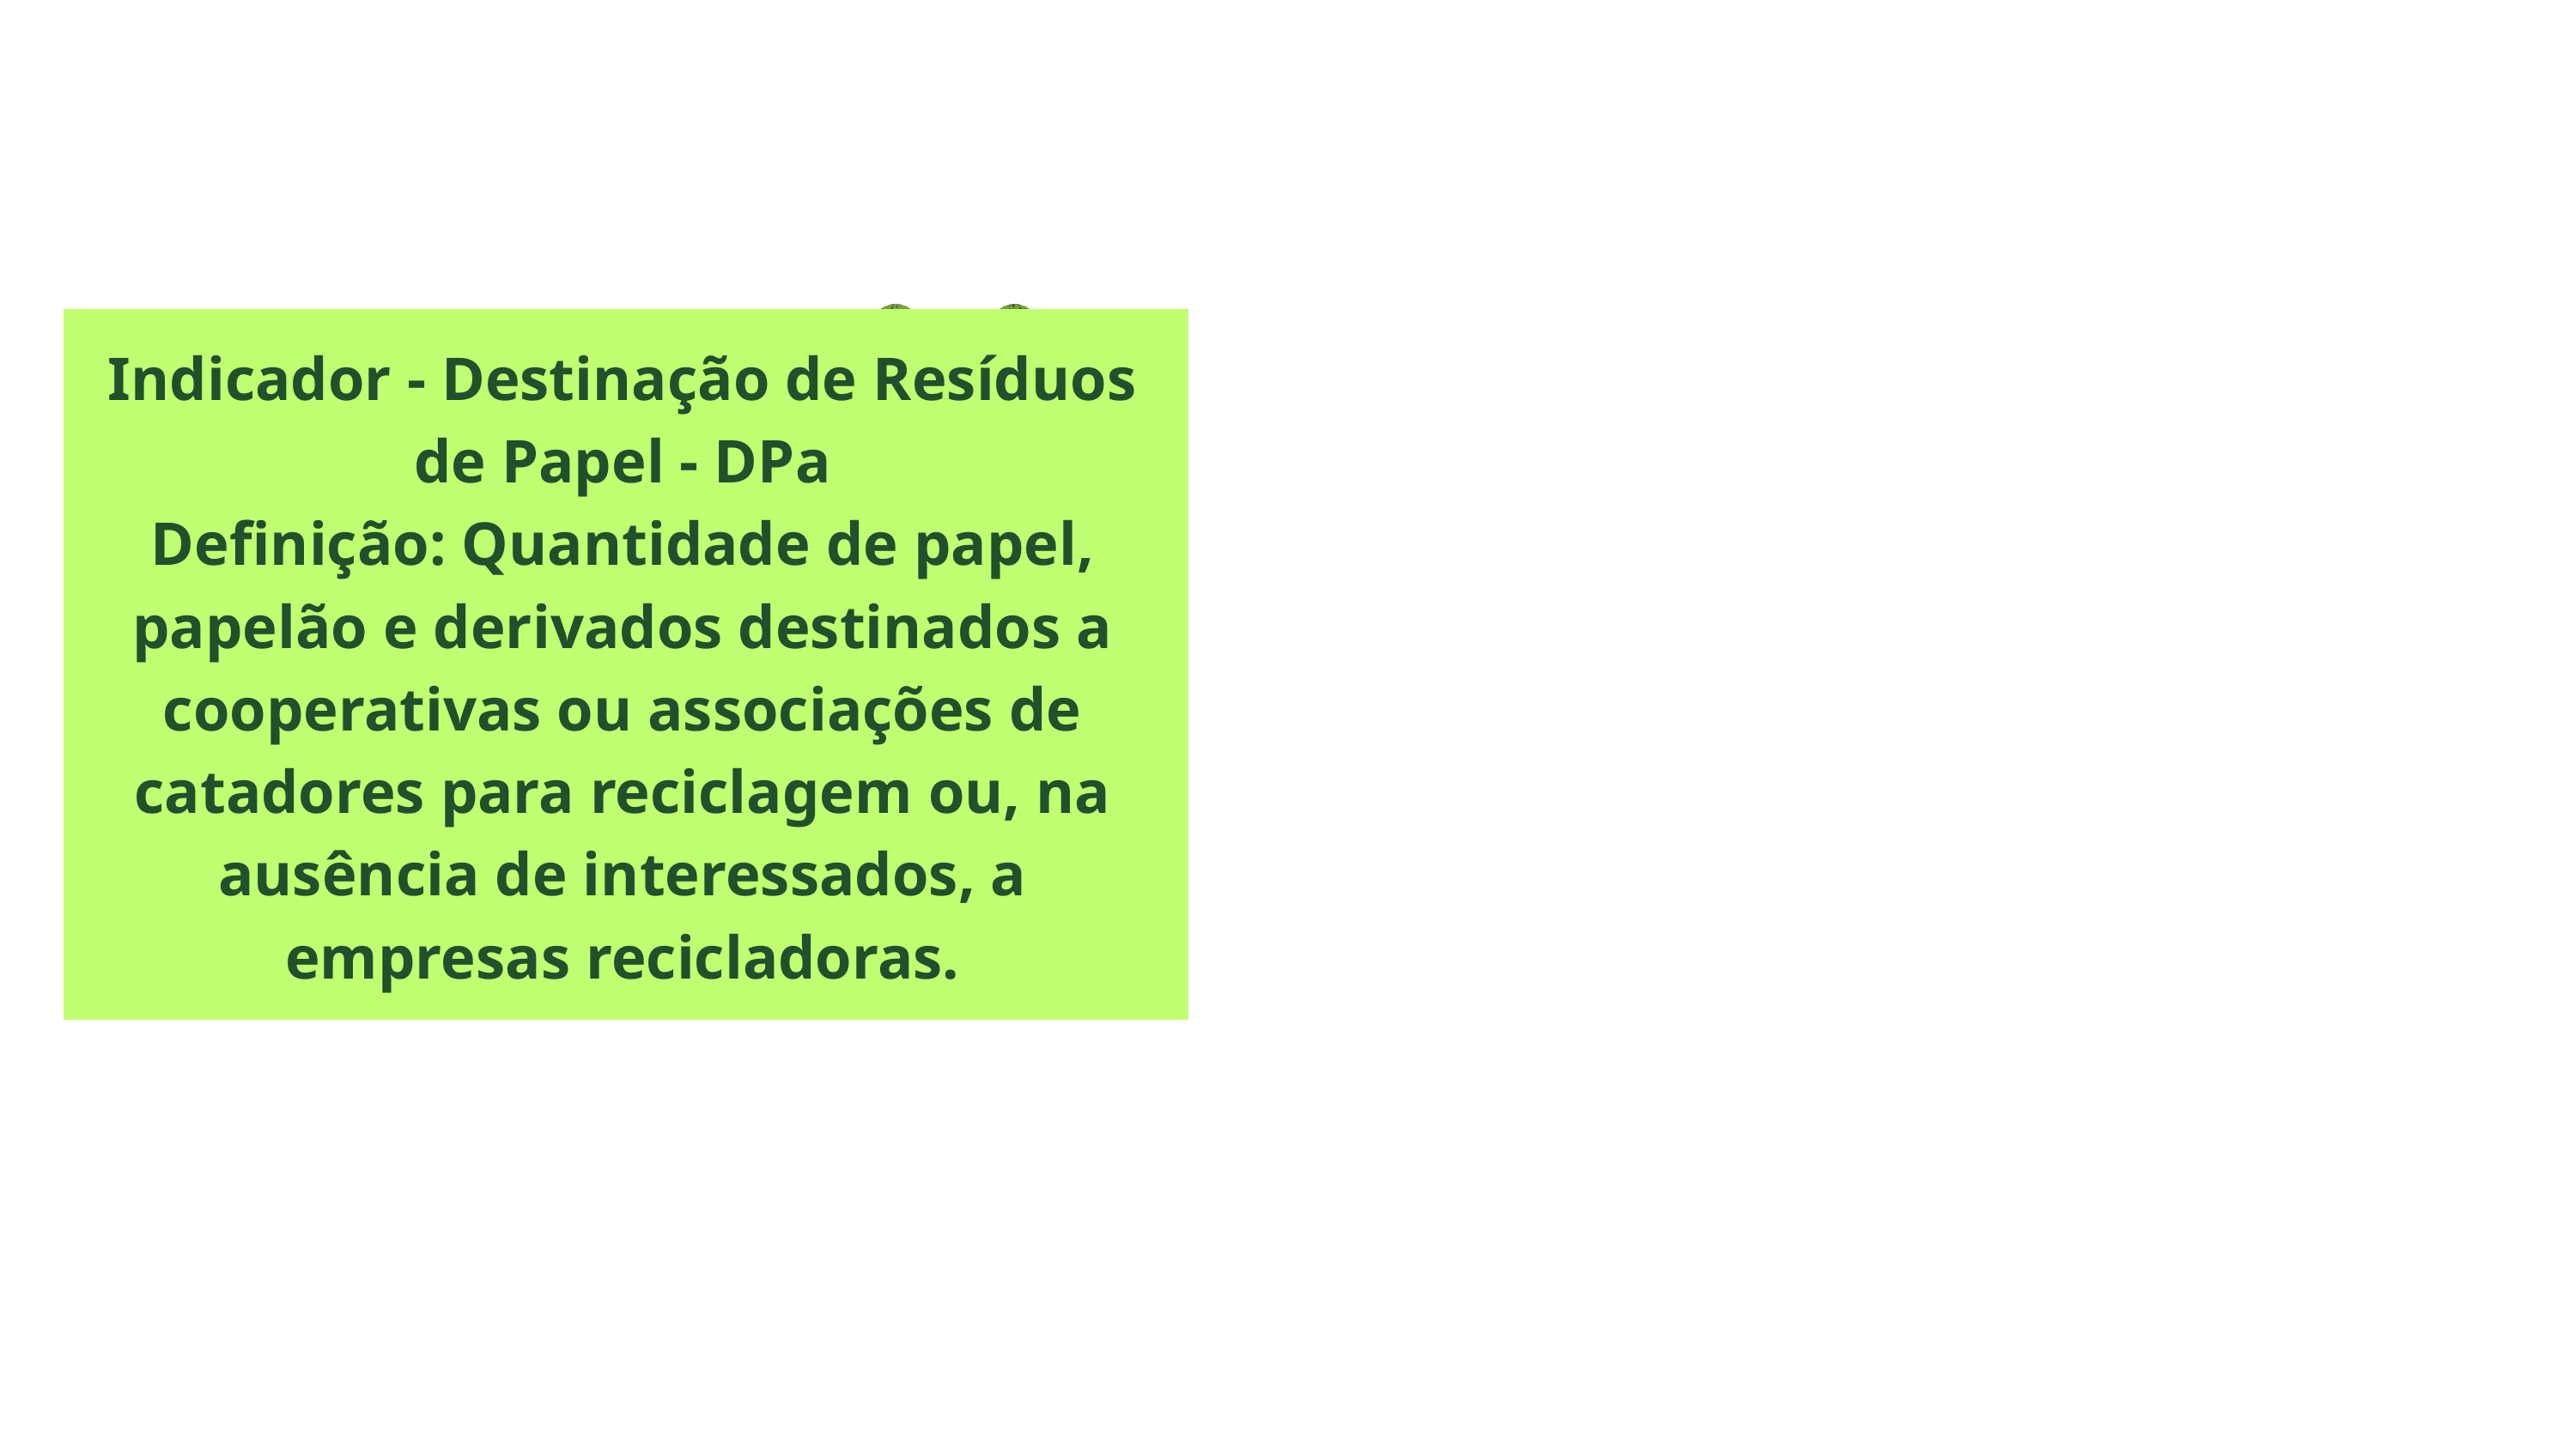

Fórmula: Quantidade de papel destinado à reciclagem.
Polaridade: Quanto maior o valor, melhor o desempenho.
Periodicidade: Mensal.
Metodologia Análise de Desempenho: Anual
Unidade responsável pelas metas: Secretaria de Governança e Gestão Estratégica.
Indicador - Destinação de Resíduos de Papel - DPa
Definição: Quantidade de papel, papelão e derivados destinados a cooperativas ou associações de catadores para reciclagem ou, na ausência de interessados, a empresas recicladoras.